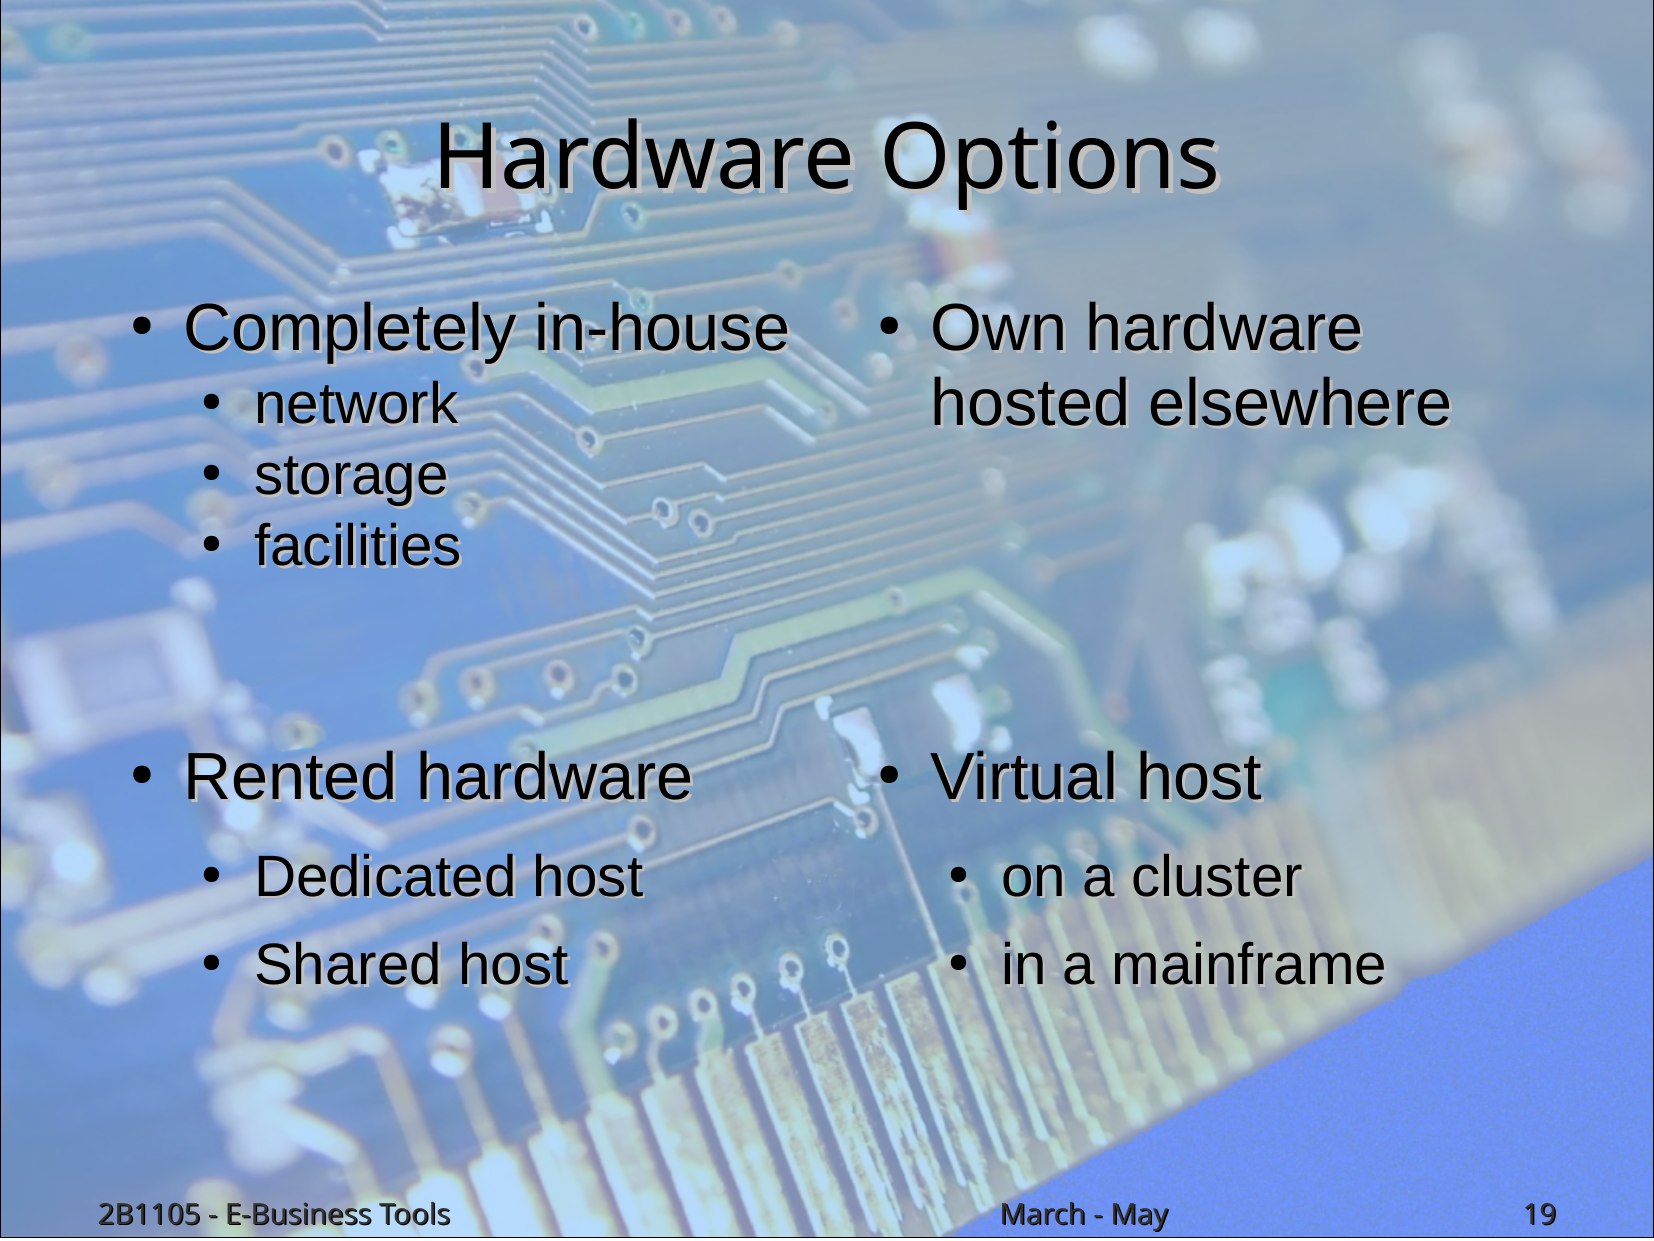

# Hardware Options
Completely in-house
network
storage
facilities
Own hardware
hosted elsewhere
Rented hardware
Dedicated host
Shared host
Virtual host
on a cluster
in a mainframe